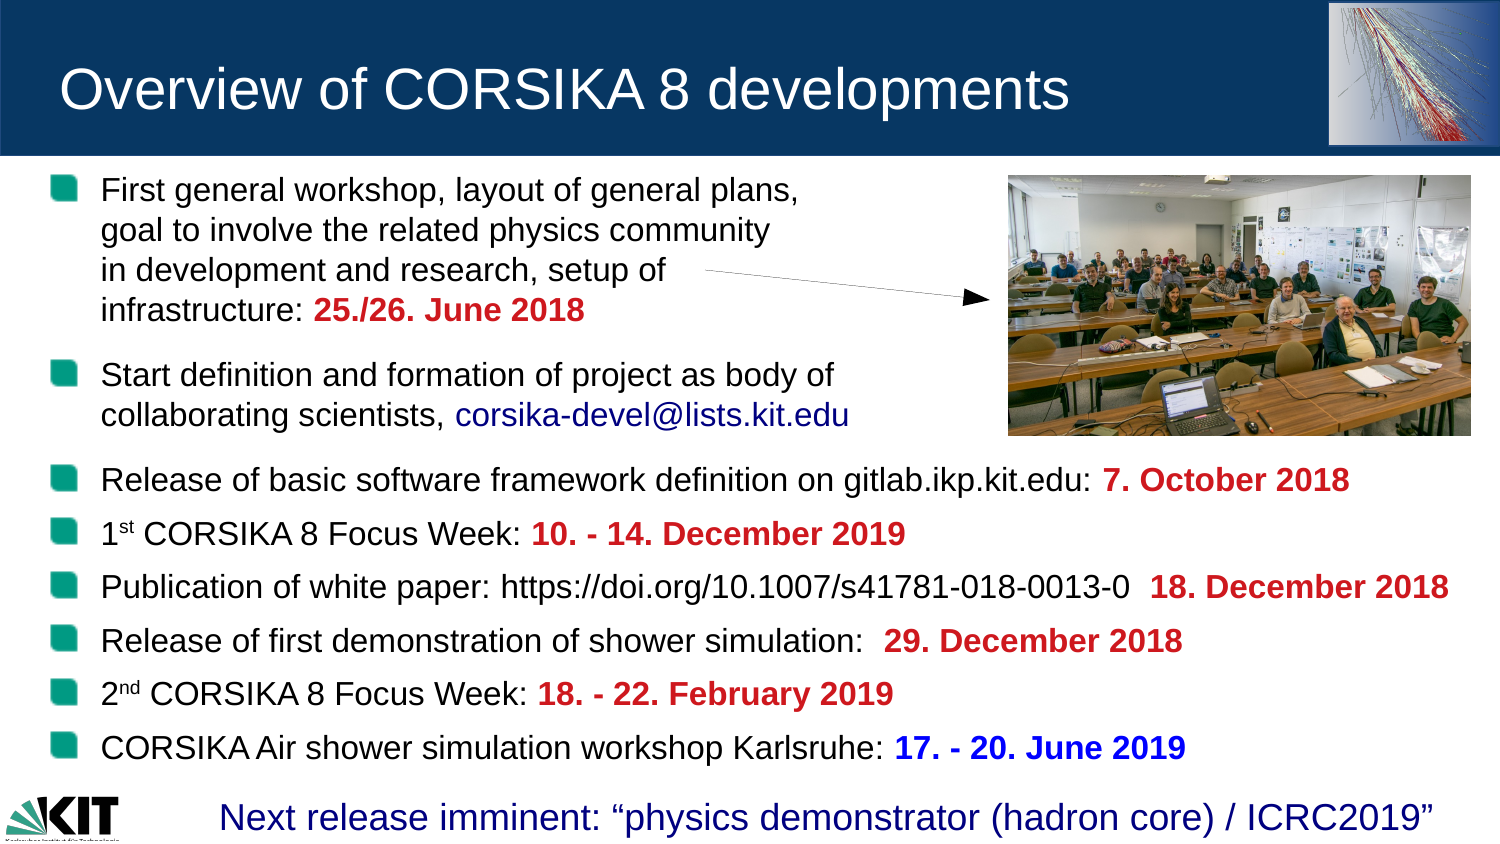

Overview of CORSIKA 8 developments
First general workshop, layout of general plans,
goal to involve the related physics community
in development and research, setup of
infrastructure: 25./26. June 2018
Start definition and formation of project as body of
collaborating scientists, corsika-devel@lists.kit.edu
Release of basic software framework definition on gitlab.ikp.kit.edu: 7. October 2018
1st CORSIKA 8 Focus Week: 10. - 14. December 2019
Publication of white paper: https://doi.org/10.1007/s41781-018-0013-0 18. December 2018
Release of first demonstration of shower simulation: 29. December 2018
2nd CORSIKA 8 Focus Week: 18. - 22. February 2019
CORSIKA Air shower simulation workshop Karlsruhe: 17. - 20. June 2019
Next release imminent: “physics demonstrator (hadron core) / ICRC2019”